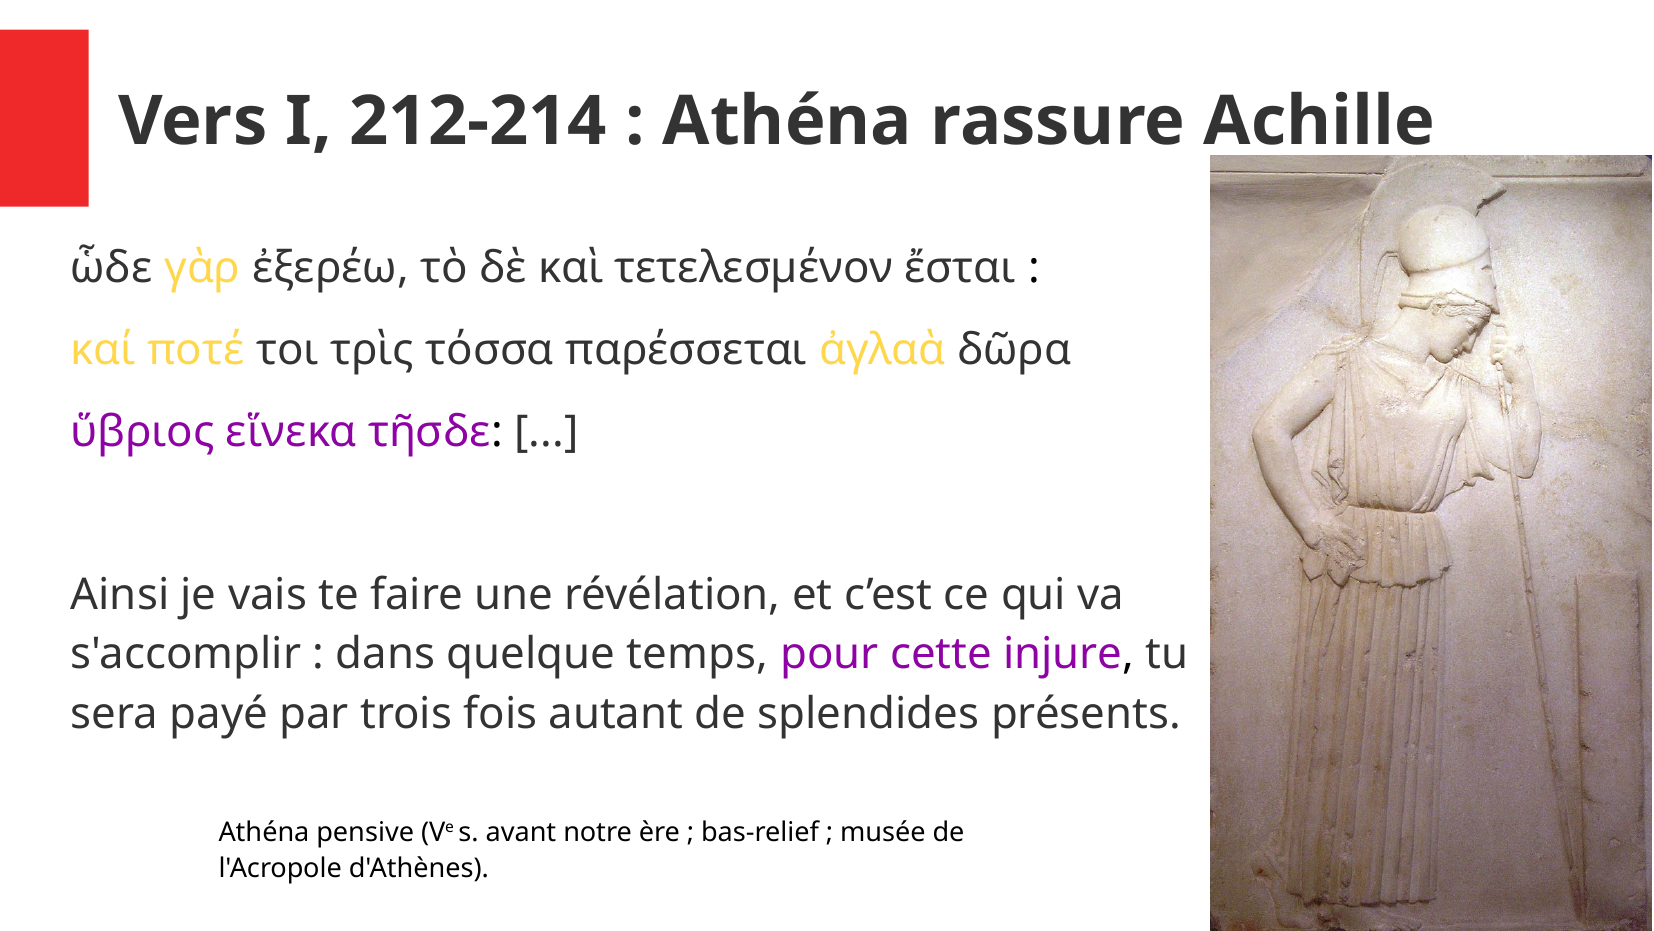

# Vers I, 212-214 : Athéna rassure Achille
ὧδε γὰρ ἐξερέω, τὸ δὲ καὶ τετελεσμένον ἔσται :
καί ποτέ τοι τρὶς τόσσα παρέσσεται ἀγλαὰ δῶρα
ὕβριος εἵνεκα τῆσδε: [...]
Ainsi je vais te faire une révélation, et c’est ce qui va s'accomplir : dans quelque temps, pour cette injure, tu sera payé par trois fois autant de splendides présents.
Athéna pensive (Ve s. avant notre ère ; bas-relief ; musée de l'Acropole d'Athènes).
9